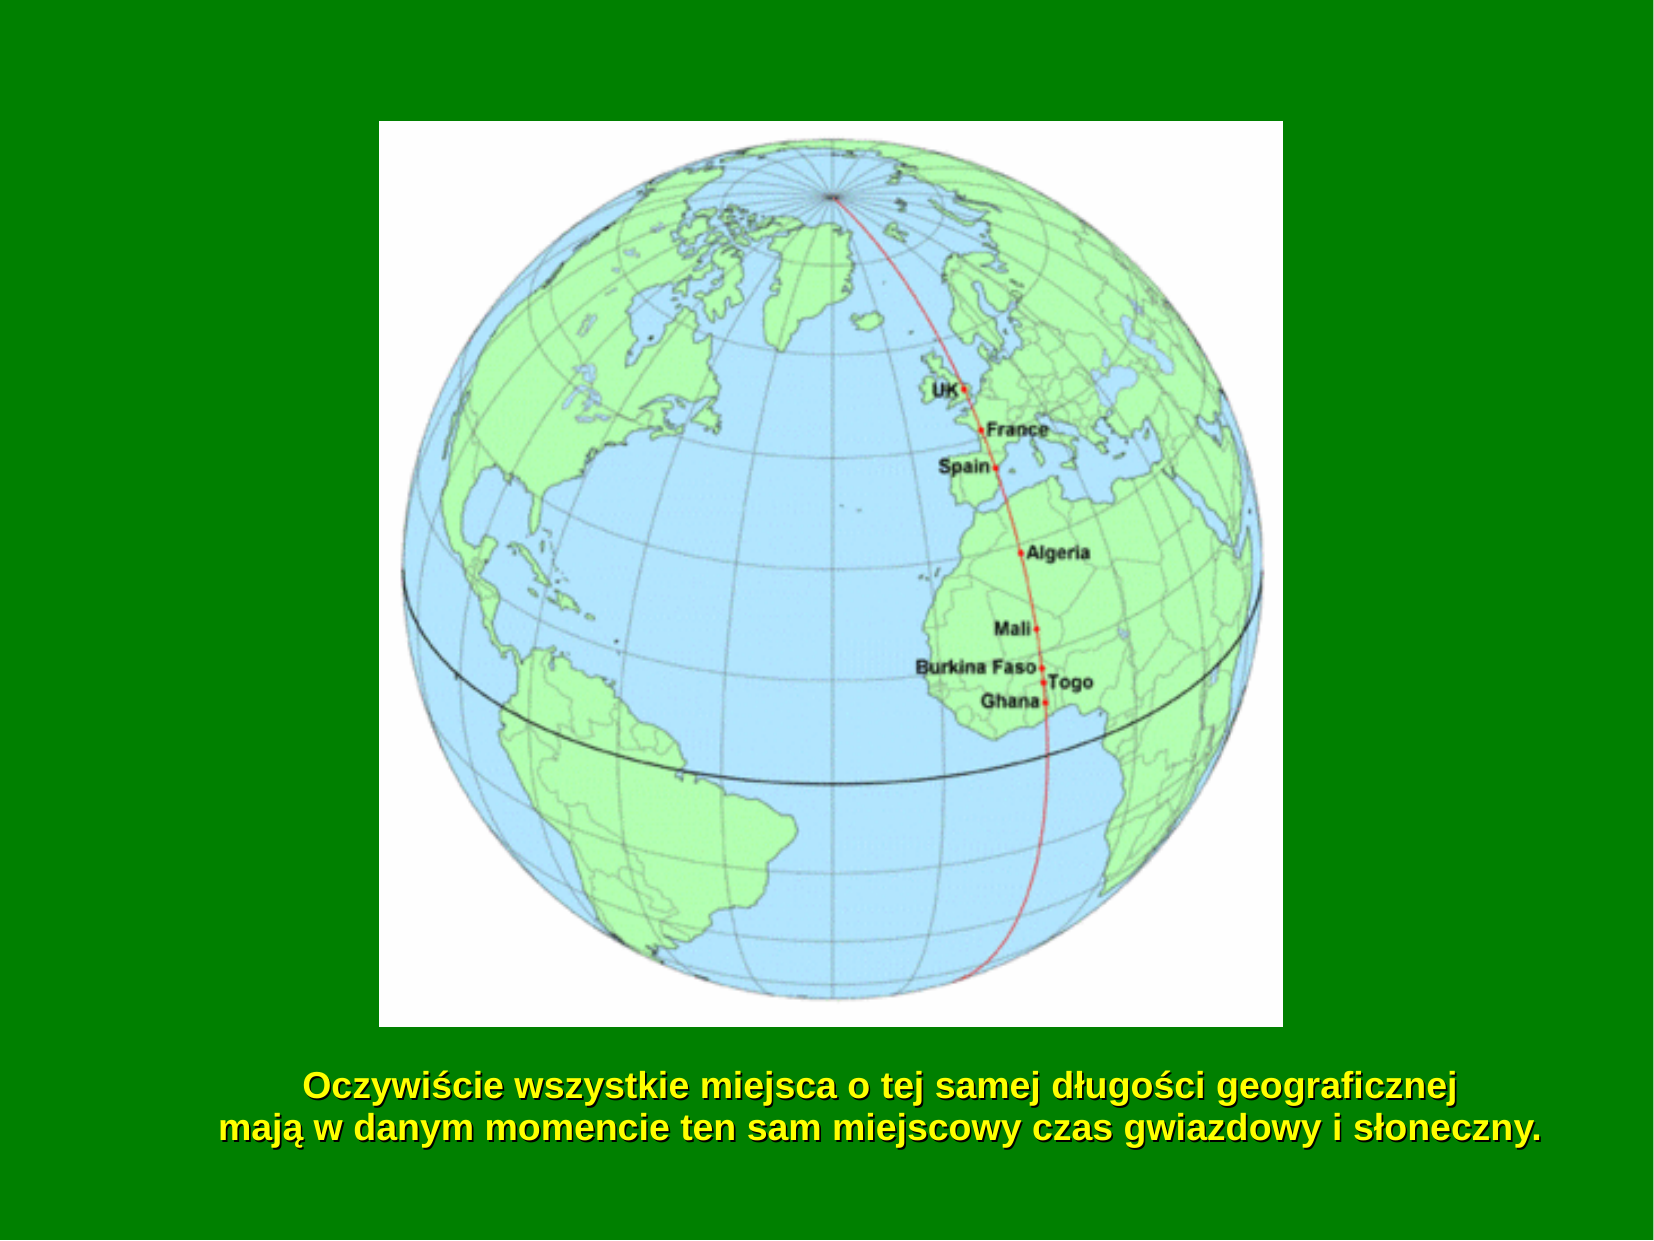

Oczywiście wszystkie miejsca o tej samej długości geograficznej
mają w danym momencie ten sam miejscowy czas gwiazdowy i słoneczny.